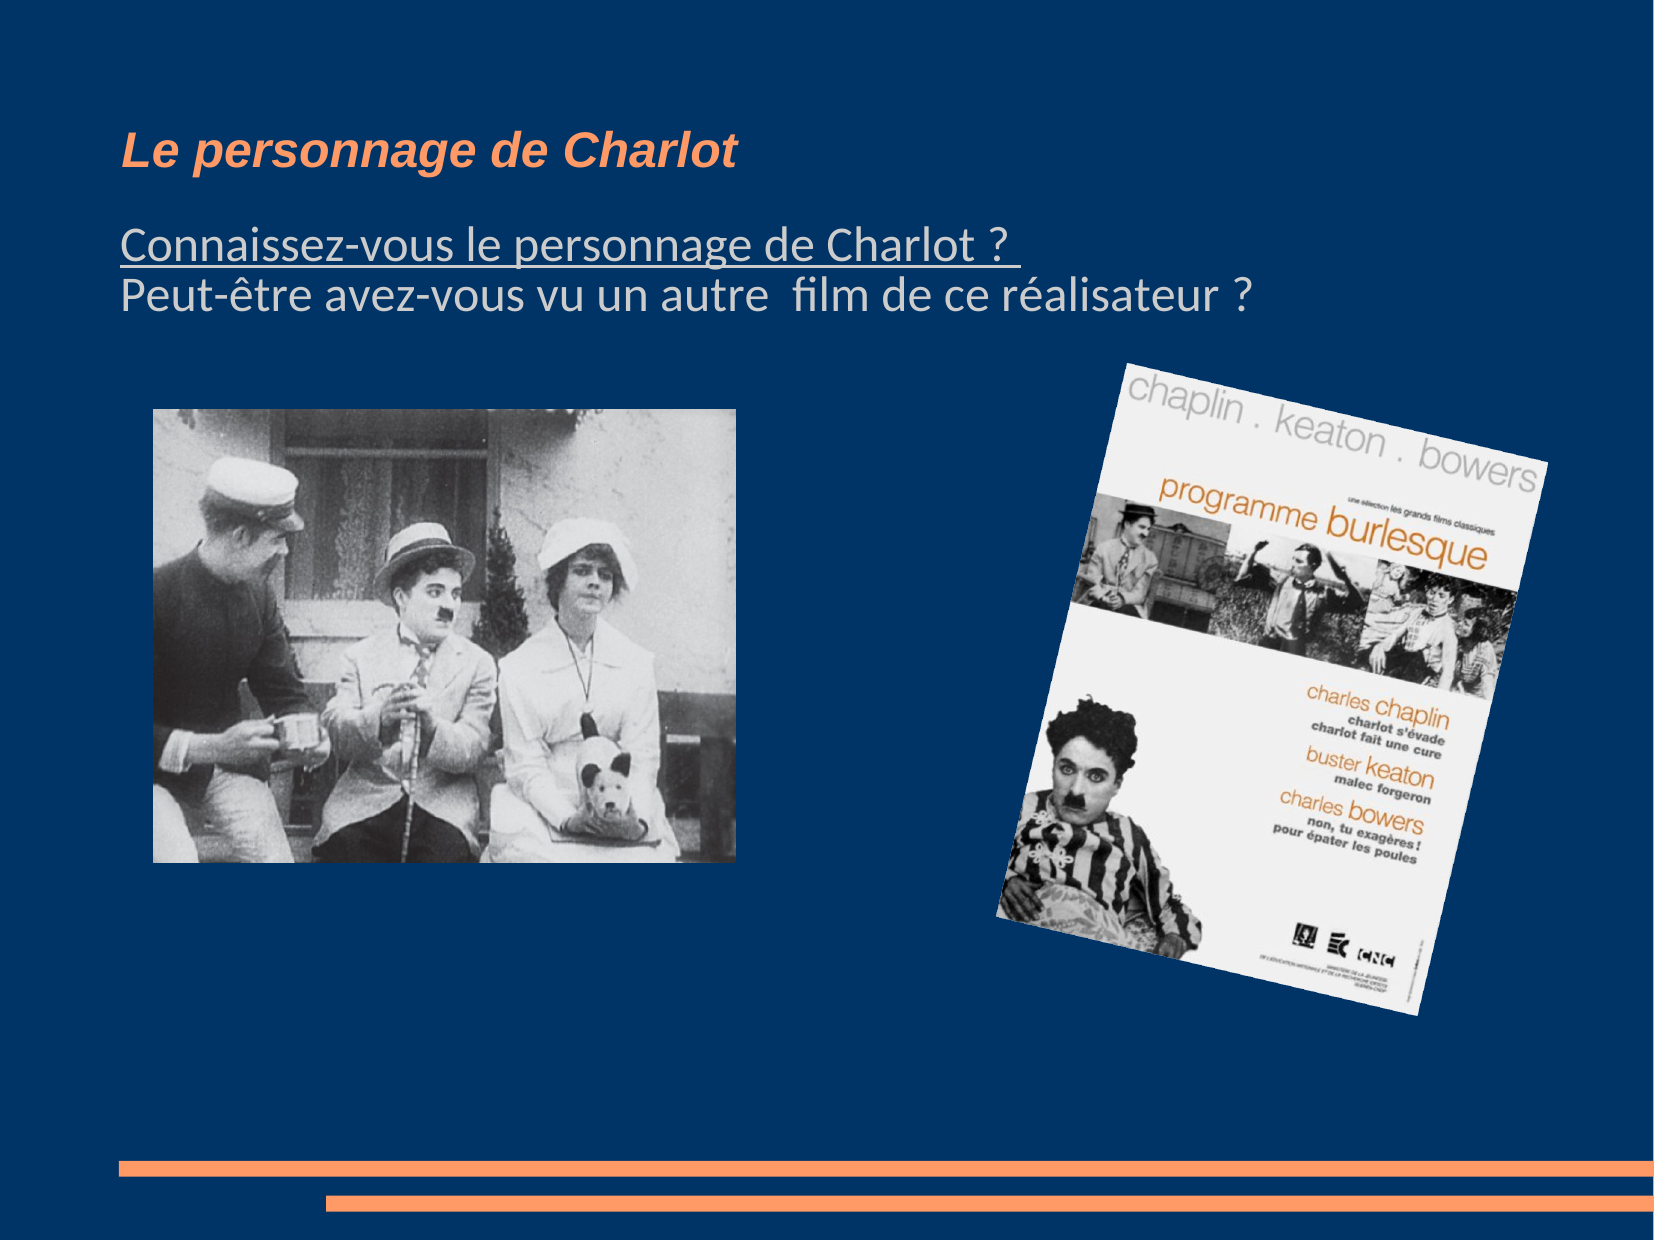

# Le personnage de Charlot
Connaissez-vous le personnage de Charlot ?
Peut-être avez-vous vu un autre film de ce réalisateur ?